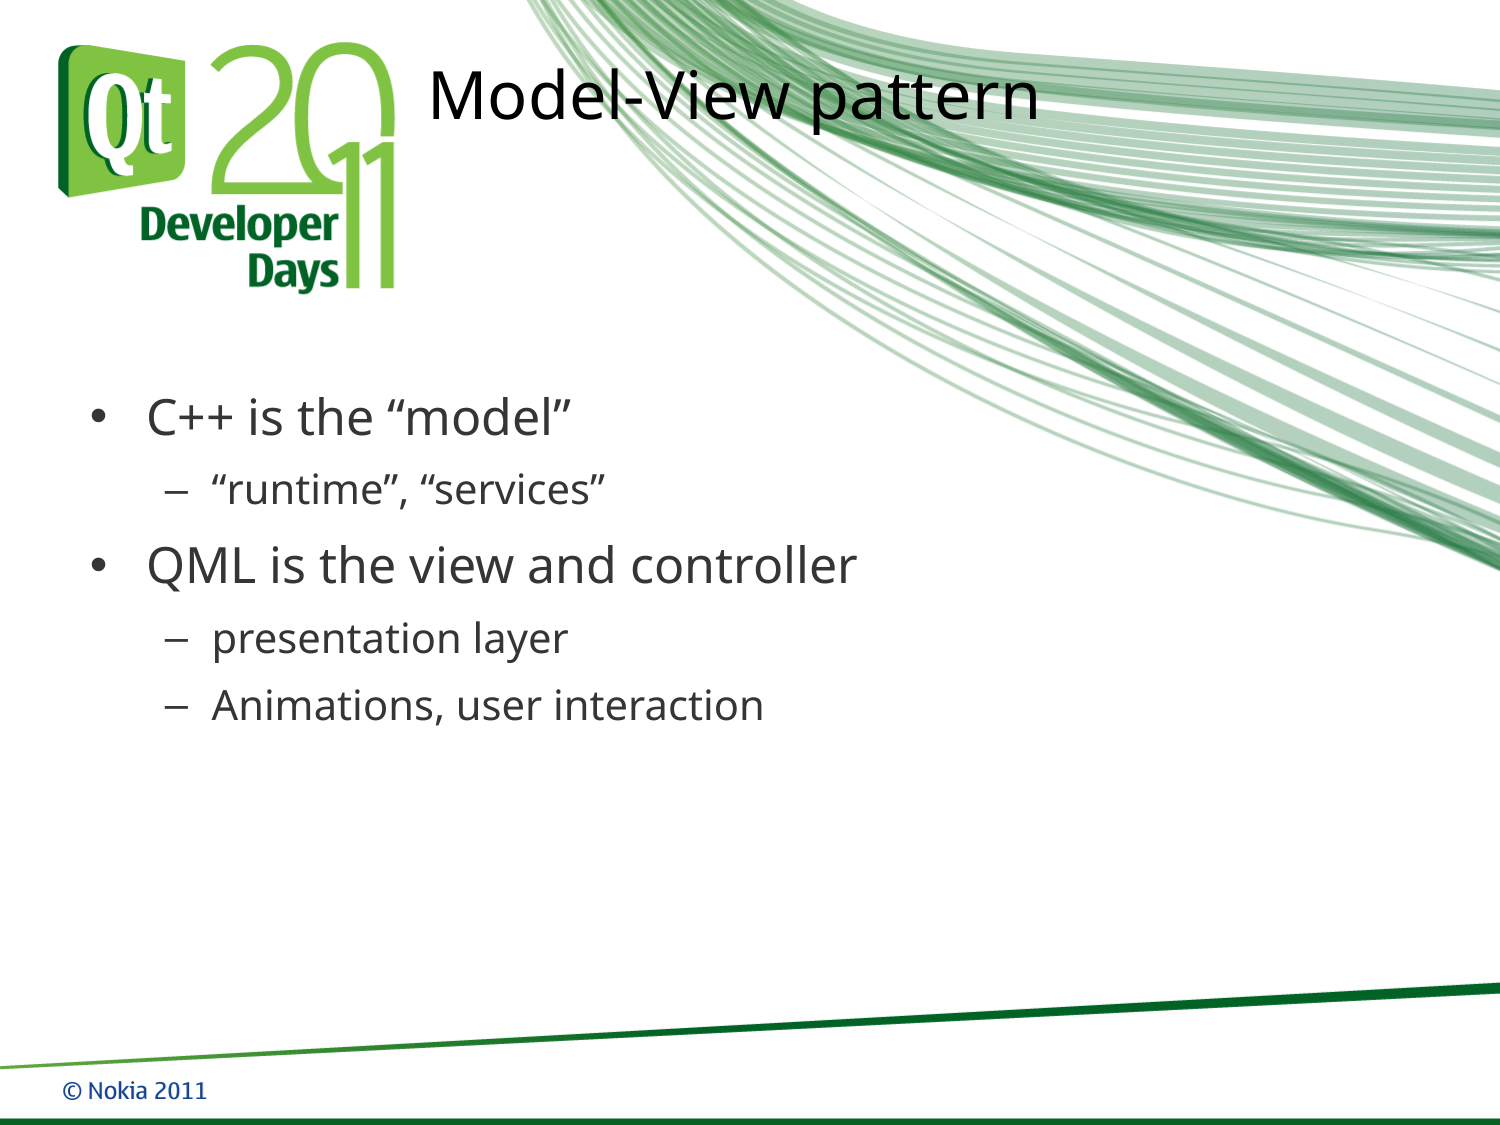

# Model-View pattern
C++ is the “model”
“runtime”, “services”
QML is the view and controller
presentation layer
Animations, user interaction